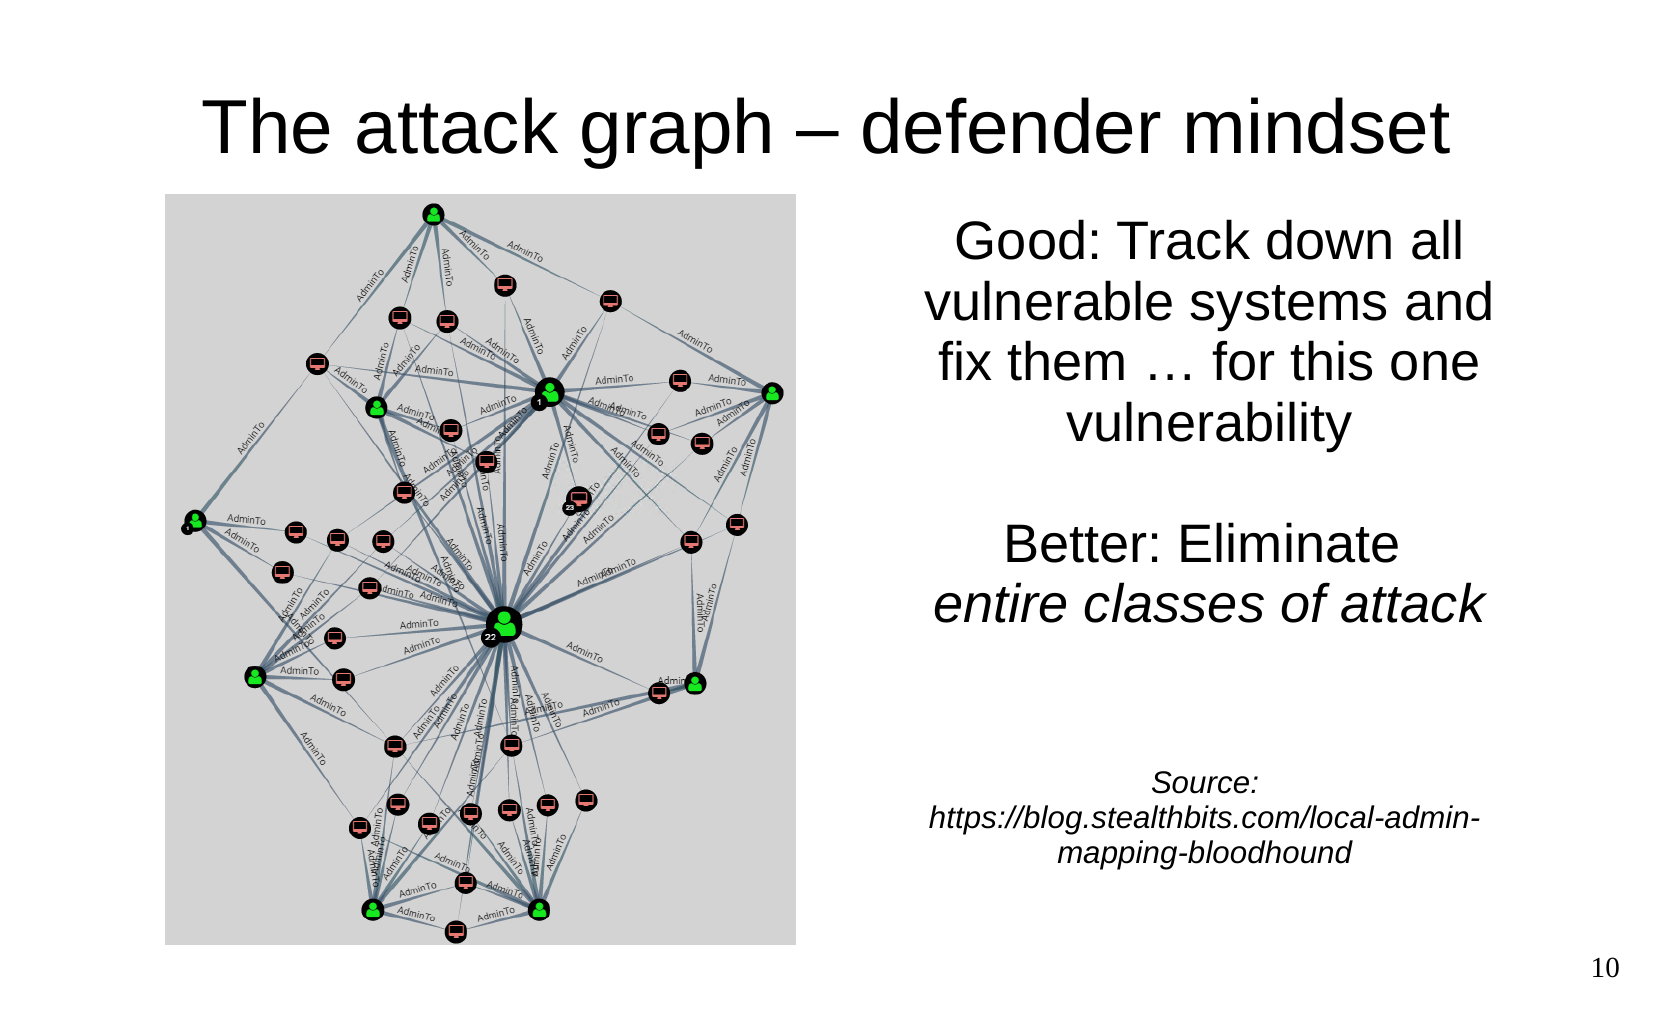

# The attack graph – defender mindset
Good: Track down all vulnerable systems and fix them … for this one vulnerability
Better: Eliminate
entire classes of attack
Source:
https://blog.stealthbits.com/local-admin-mapping-bloodhound